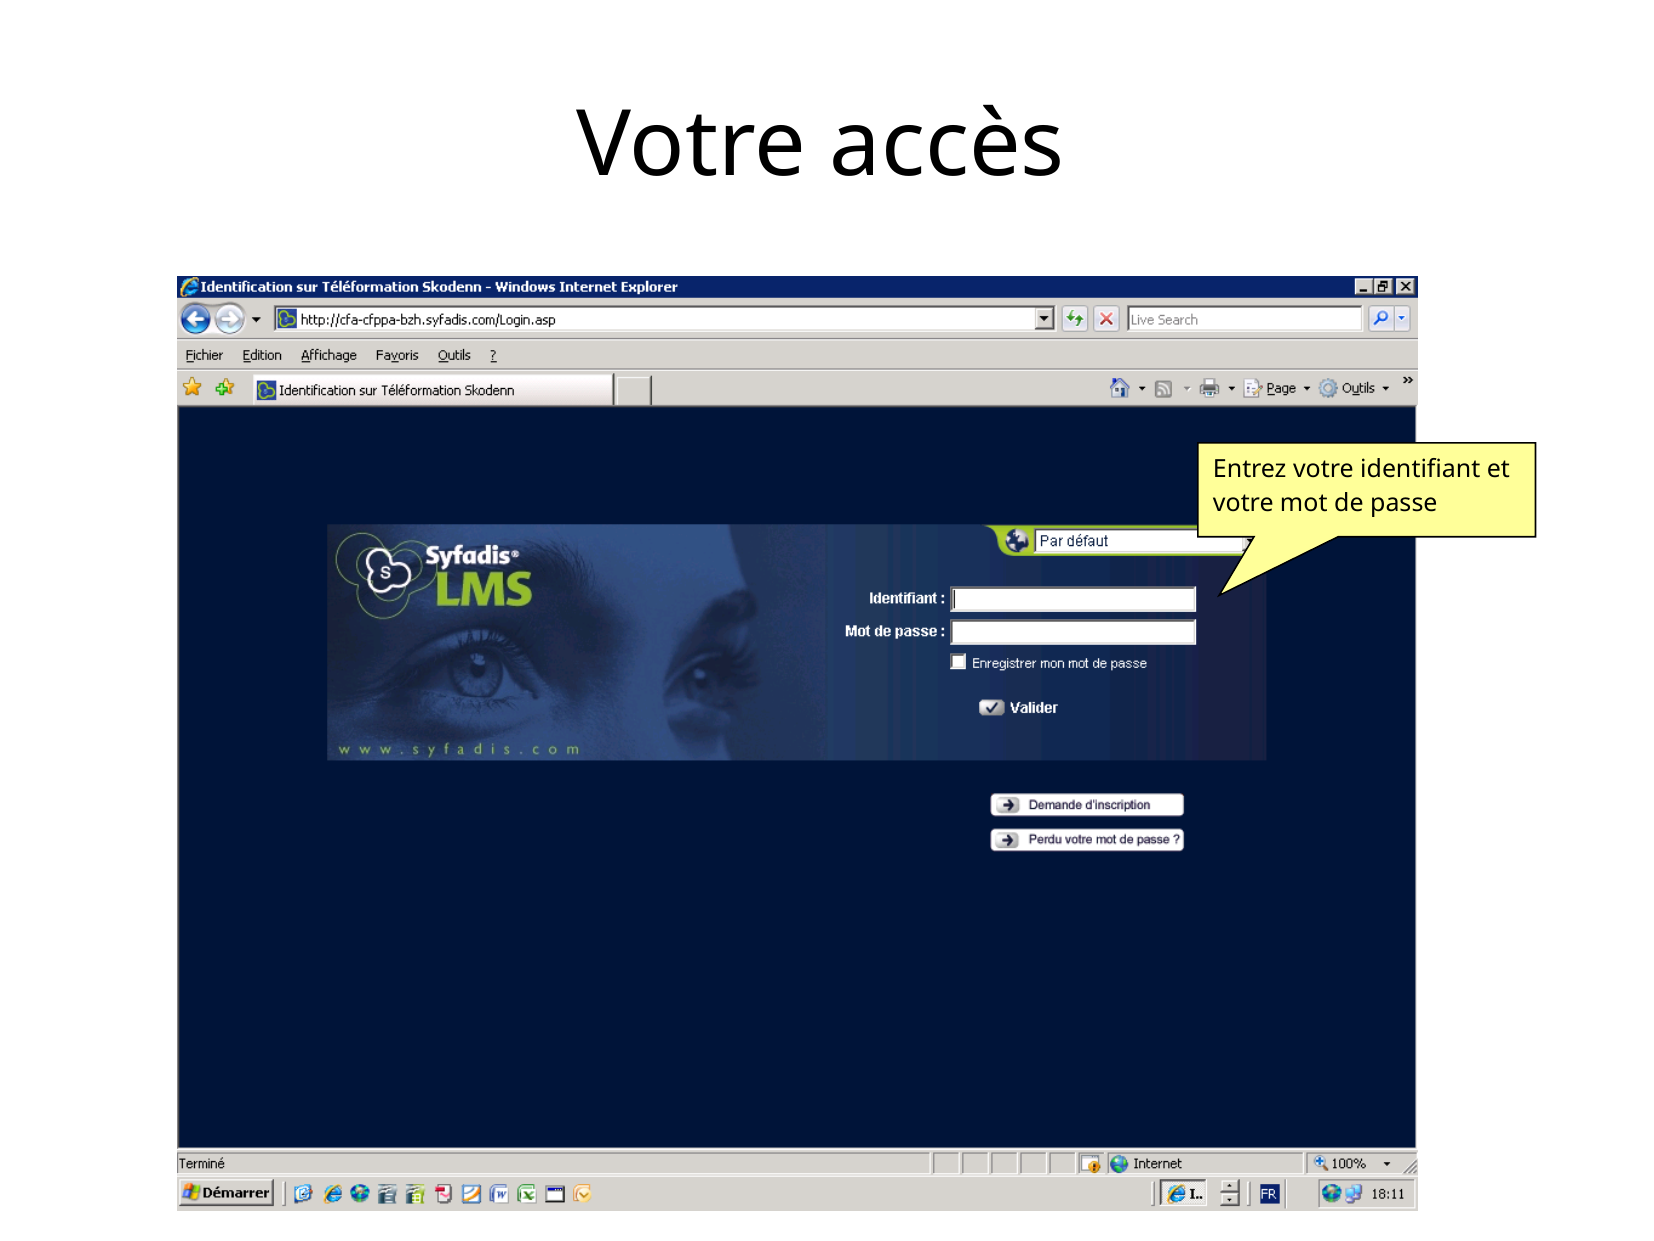

# Votre accès
Entrez votre identifiant et votre mot de passe